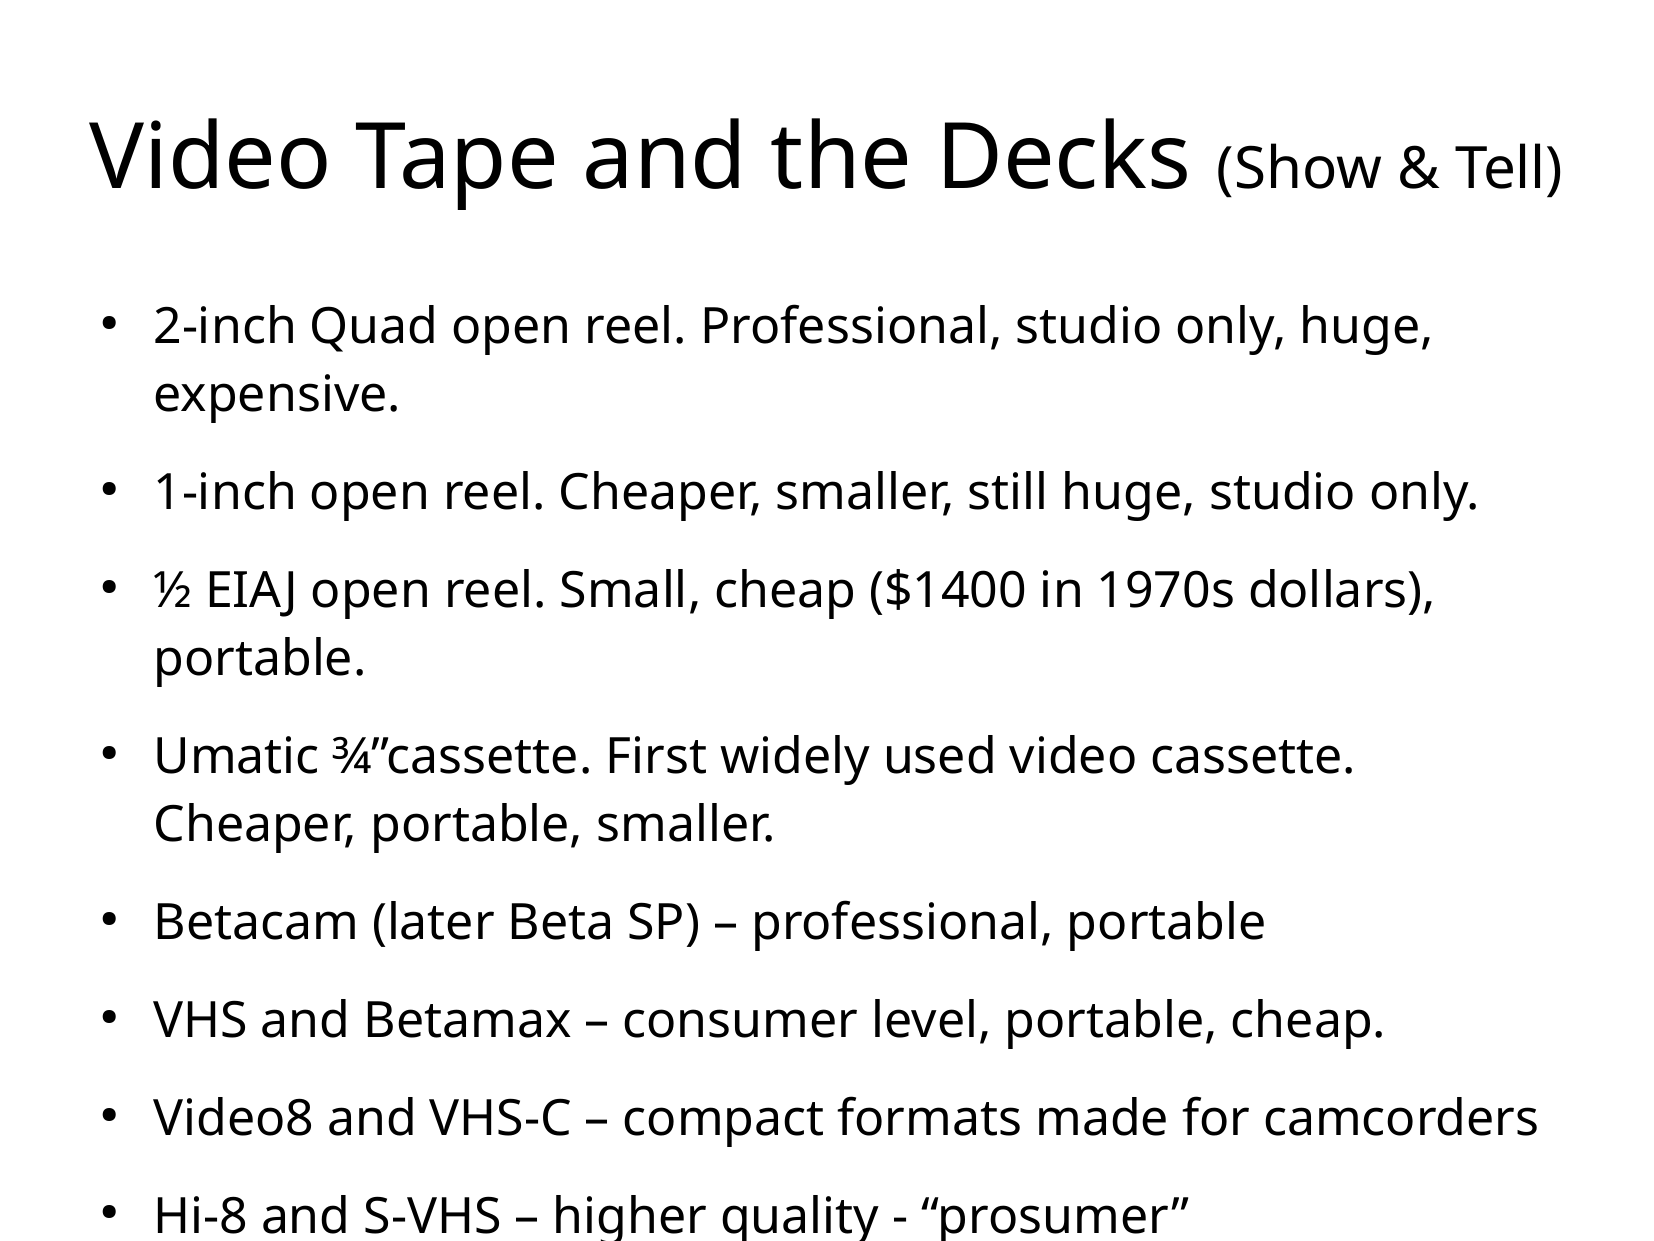

# Video Tape and the Decks (Show & Tell)
2-inch Quad open reel. Professional, studio only, huge, expensive.
1-inch open reel. Cheaper, smaller, still huge, studio only.
½ EIAJ open reel. Small, cheap ($1400 in 1970s dollars), portable.
Umatic ¾”cassette. First widely used video cassette. Cheaper, portable, smaller.
Betacam (later Beta SP) – professional, portable
VHS and Betamax – consumer level, portable, cheap.
Video8 and VHS-C – compact formats made for camcorders
Hi-8 and S-VHS – higher quality - “prosumer”